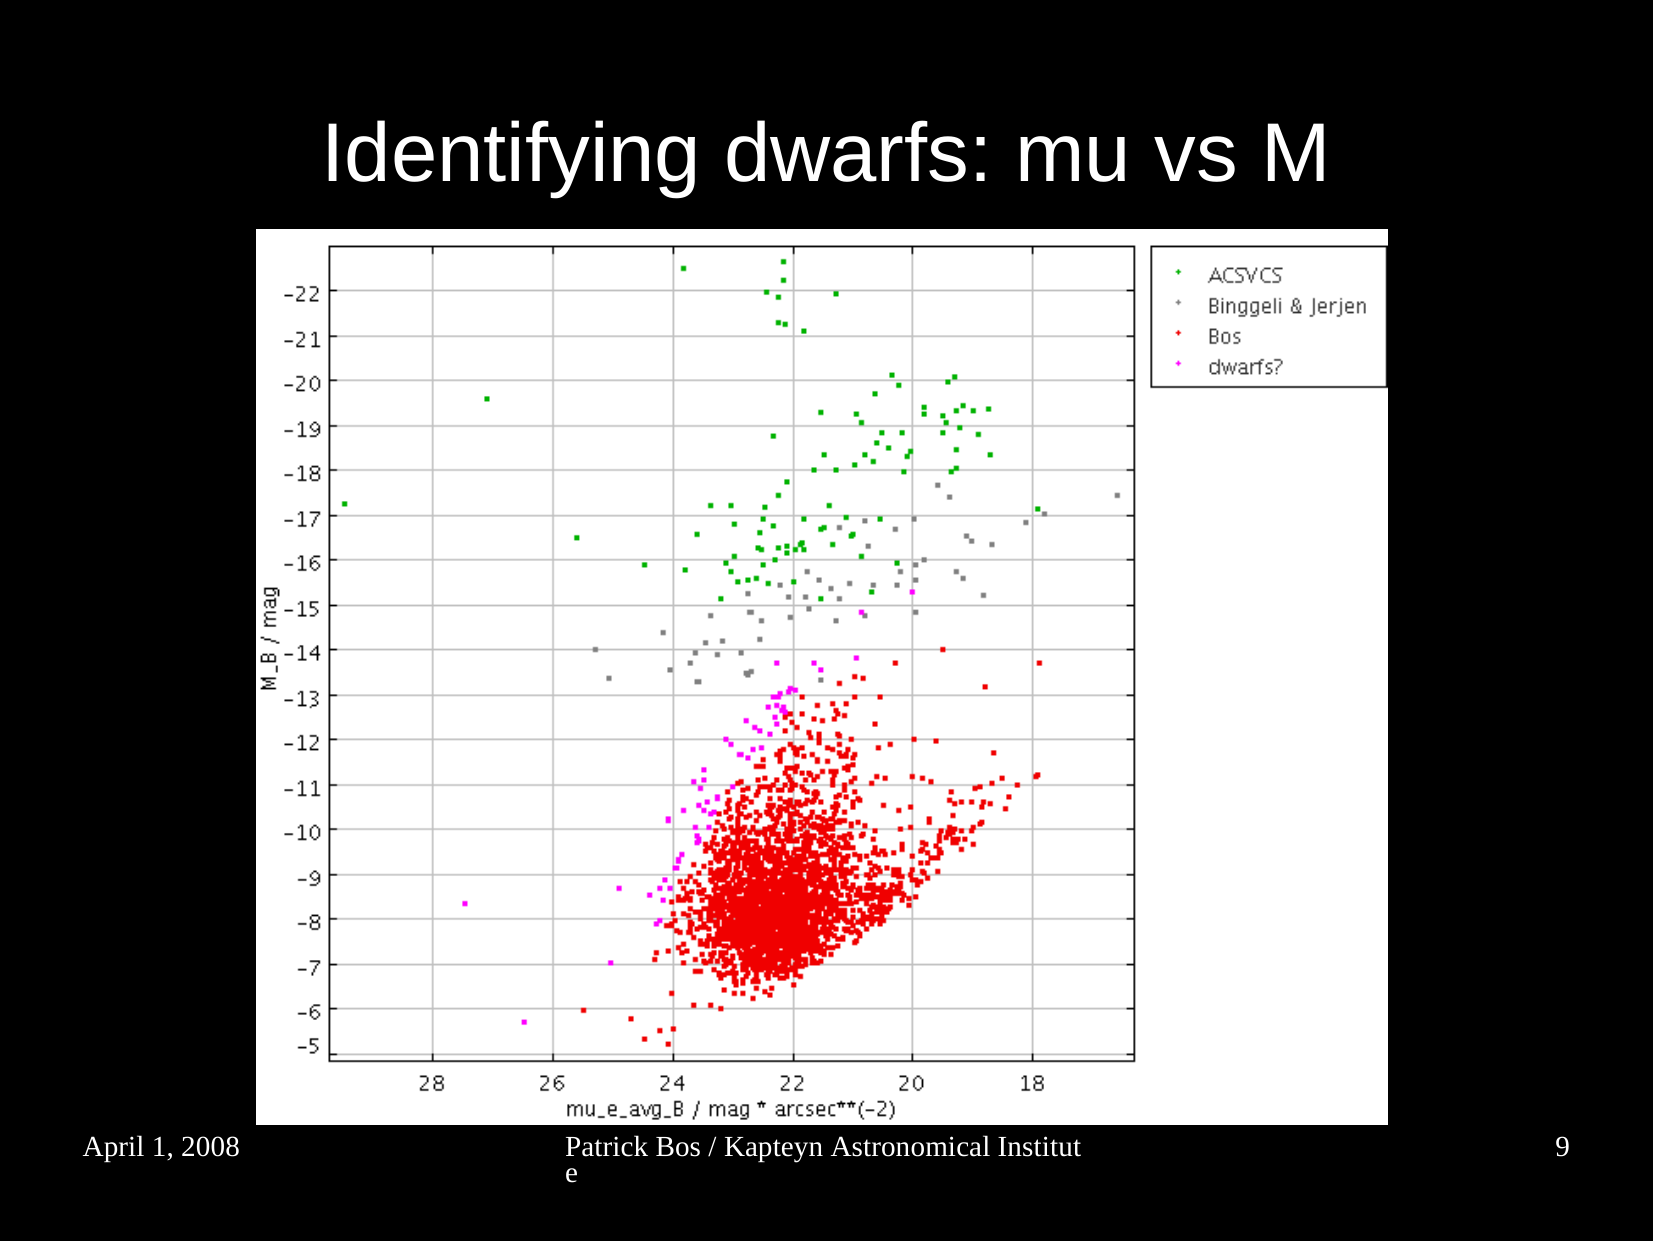

# Identifying dwarfs: mu vs M
April 1, 2008
Patrick Bos / Kapteyn Astronomical Institute
9